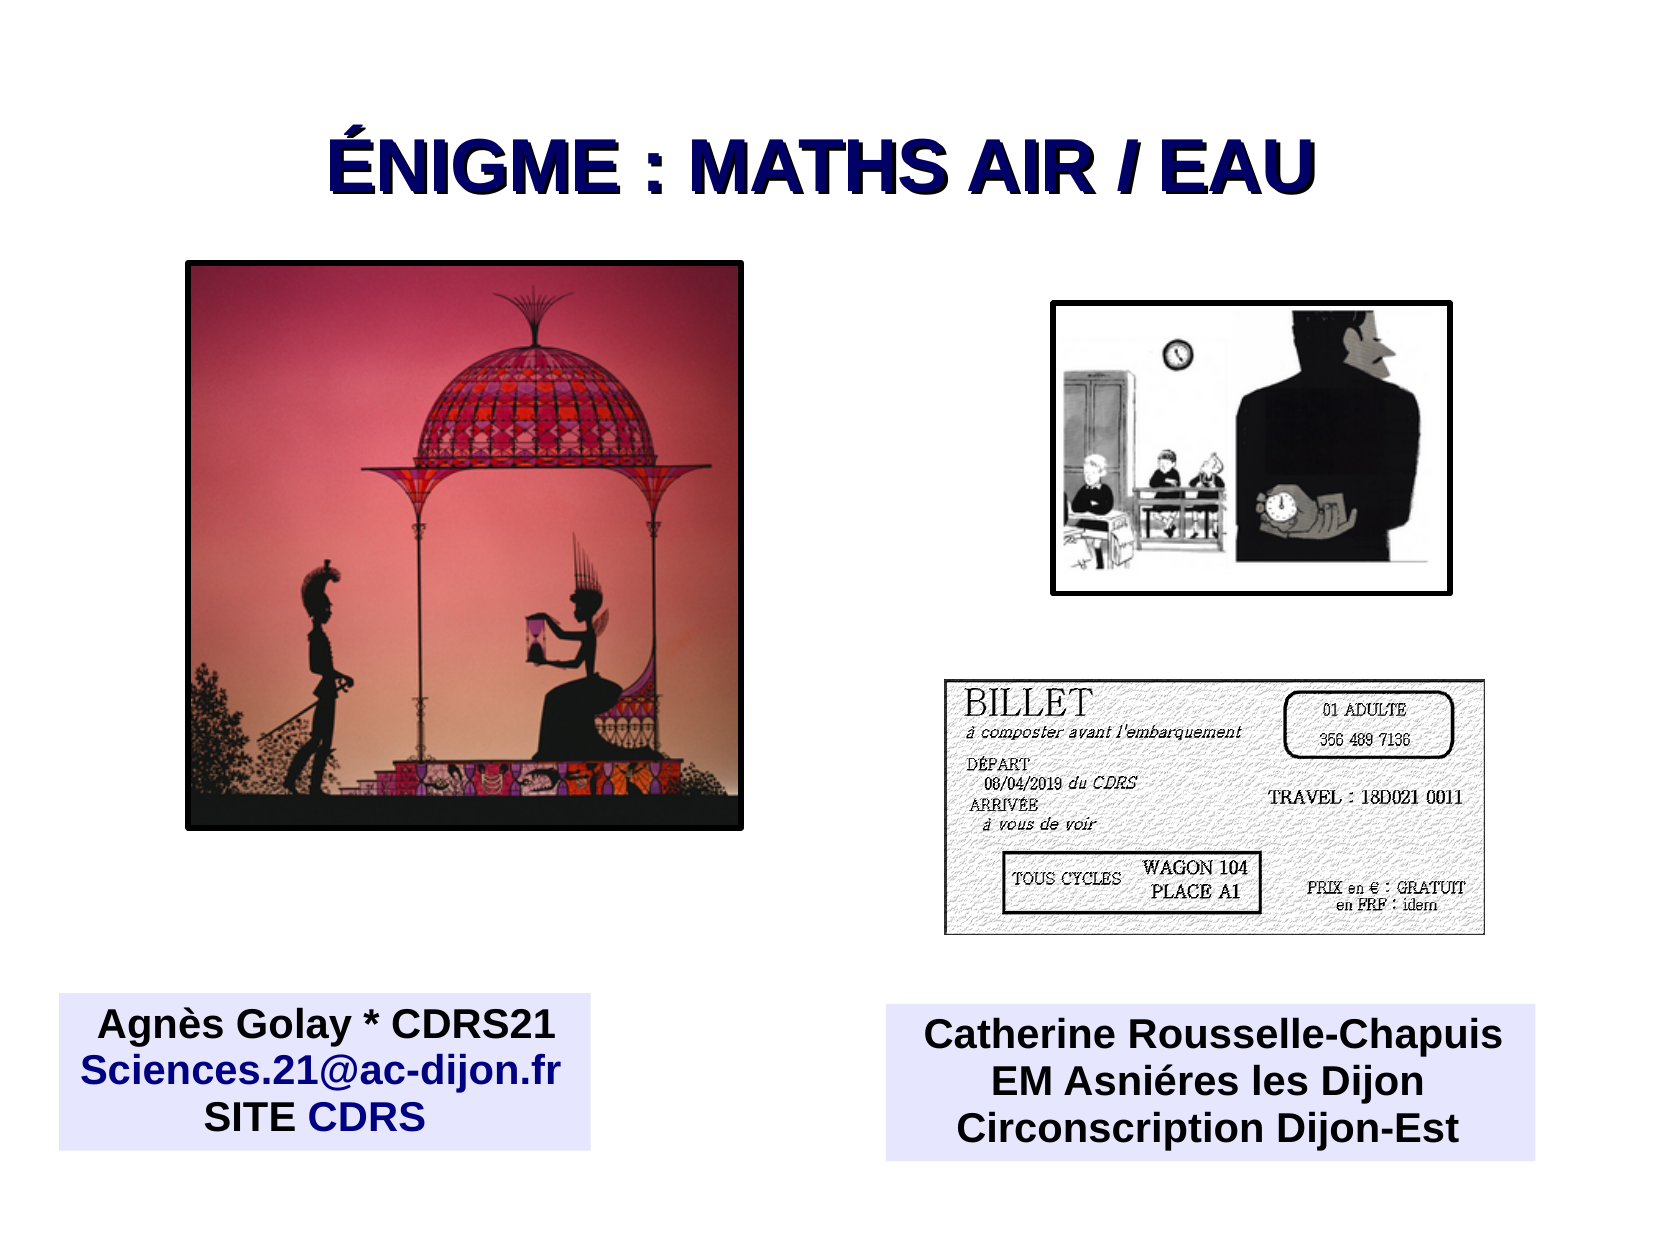

ÉNIGME : MATHS AIR I EAU
 Agnès Golay * CDRS21
Sciences.21@ac-dijon.fr
SITE CDRS
 Catherine Rousselle-Chapuis
 EM Asniéres les Dijon
Circonscription Dijon-Est